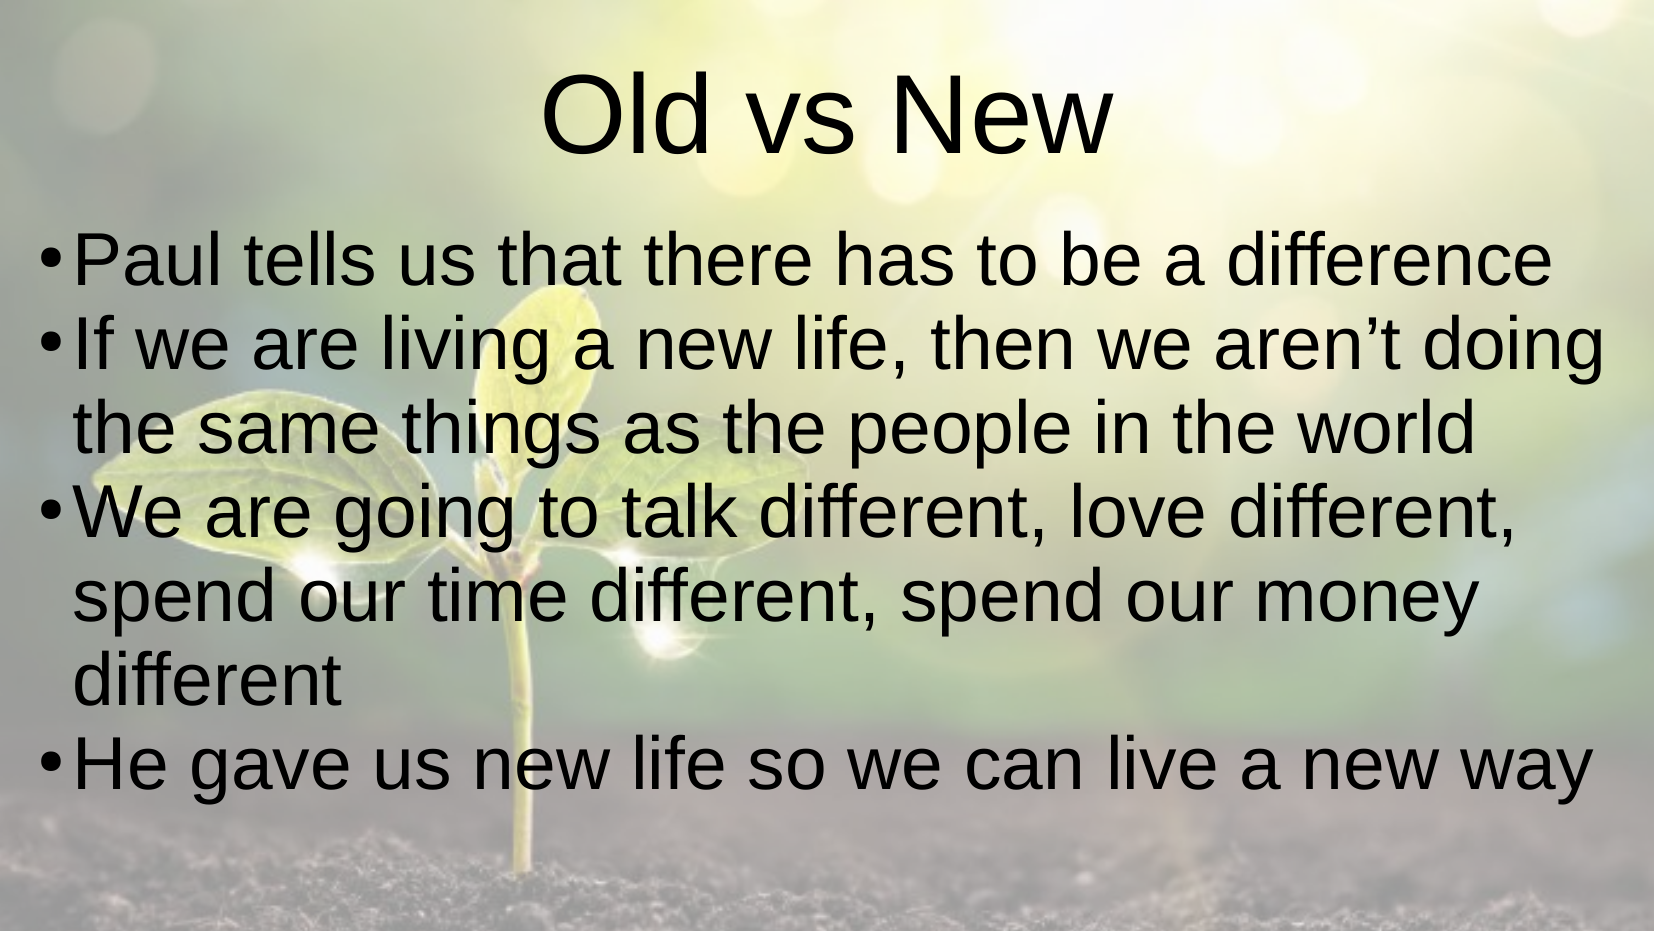

# Old vs New
Paul tells us that there has to be a difference
If we are living a new life, then we aren’t doing the same things as the people in the world
We are going to talk different, love different, spend our time different, spend our money different
He gave us new life so we can live a new way